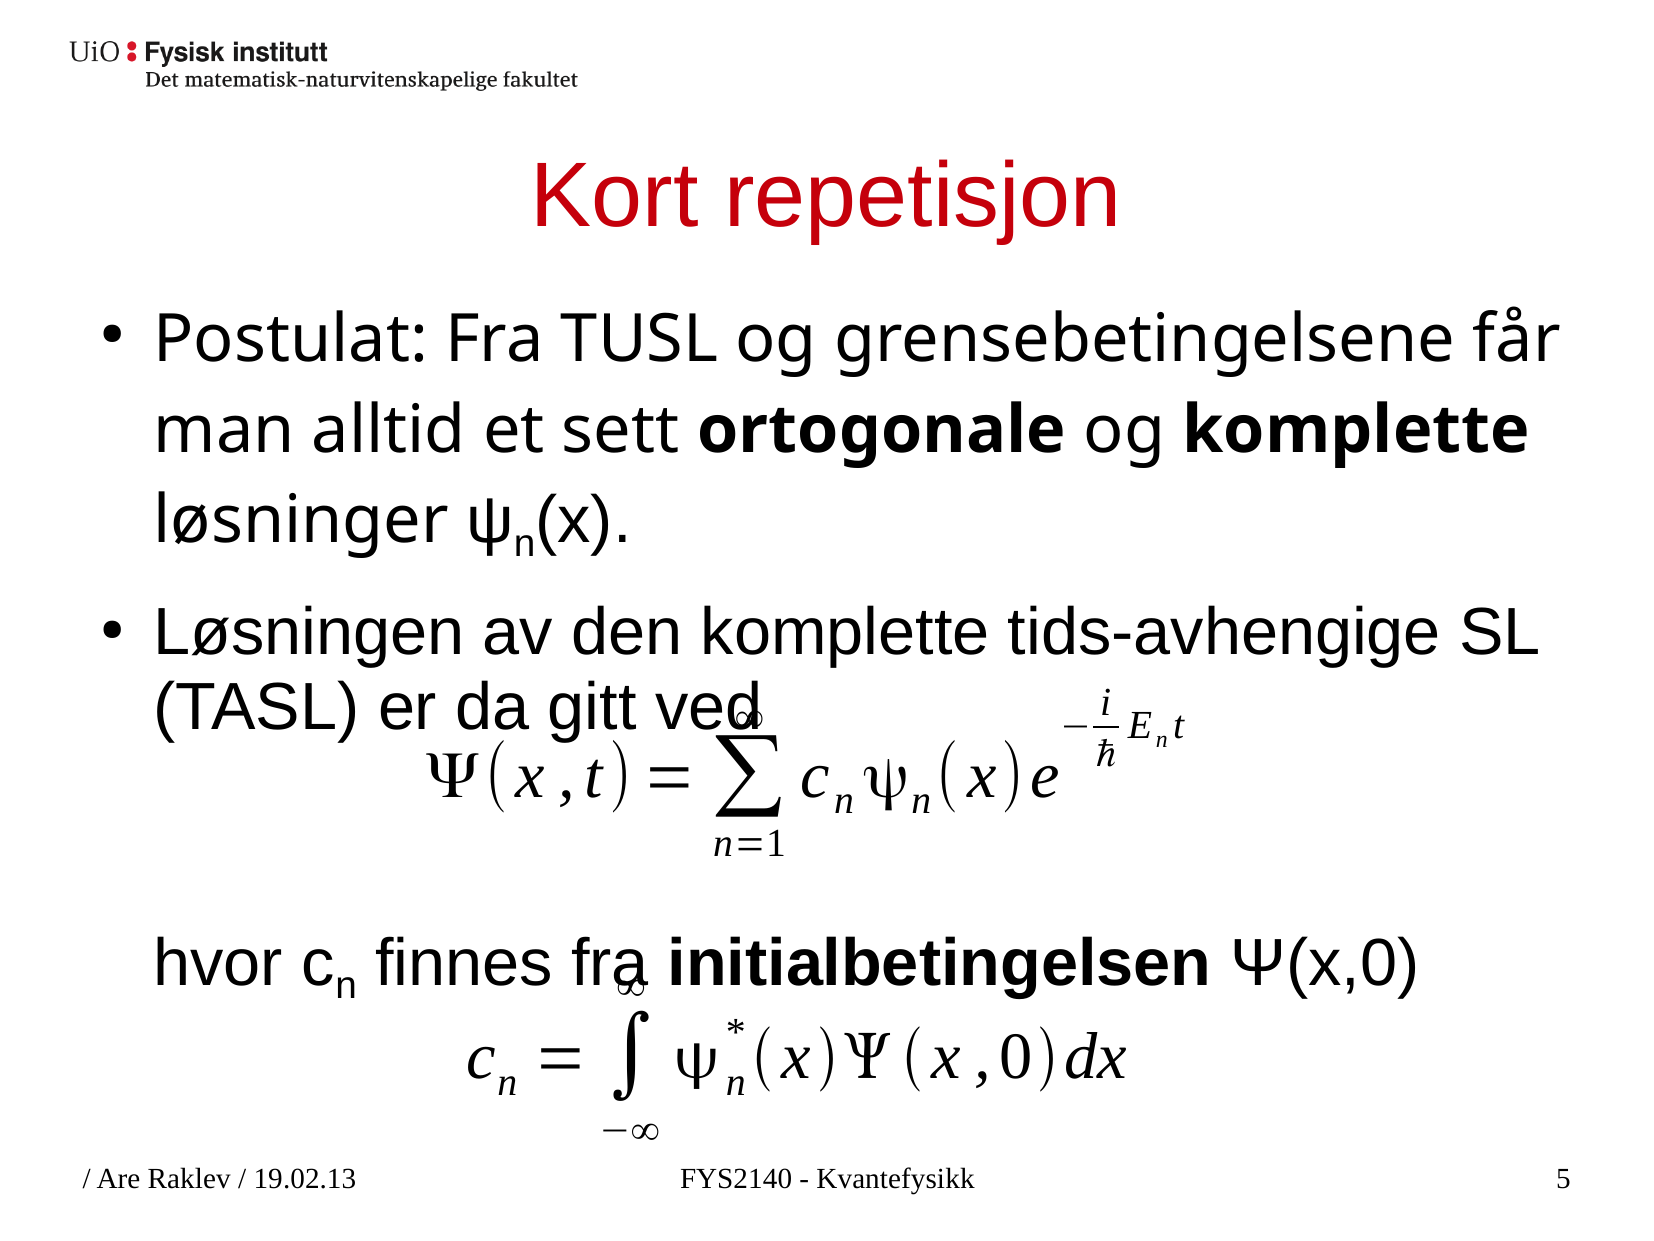

# Kort repetisjon
Postulat: Fra TUSL og grensebetingelsene får man alltid et sett ortogonale og komplette løsninger ψn(x).
Løsningen av den komplette tids-avhengige SL (TASL) er da gitt ved
hvor cn finnes fra initialbetingelsen Ψ(x,0)
/ Are Raklev / 19.02.13
FYS2140 - Kvantefysikk
5